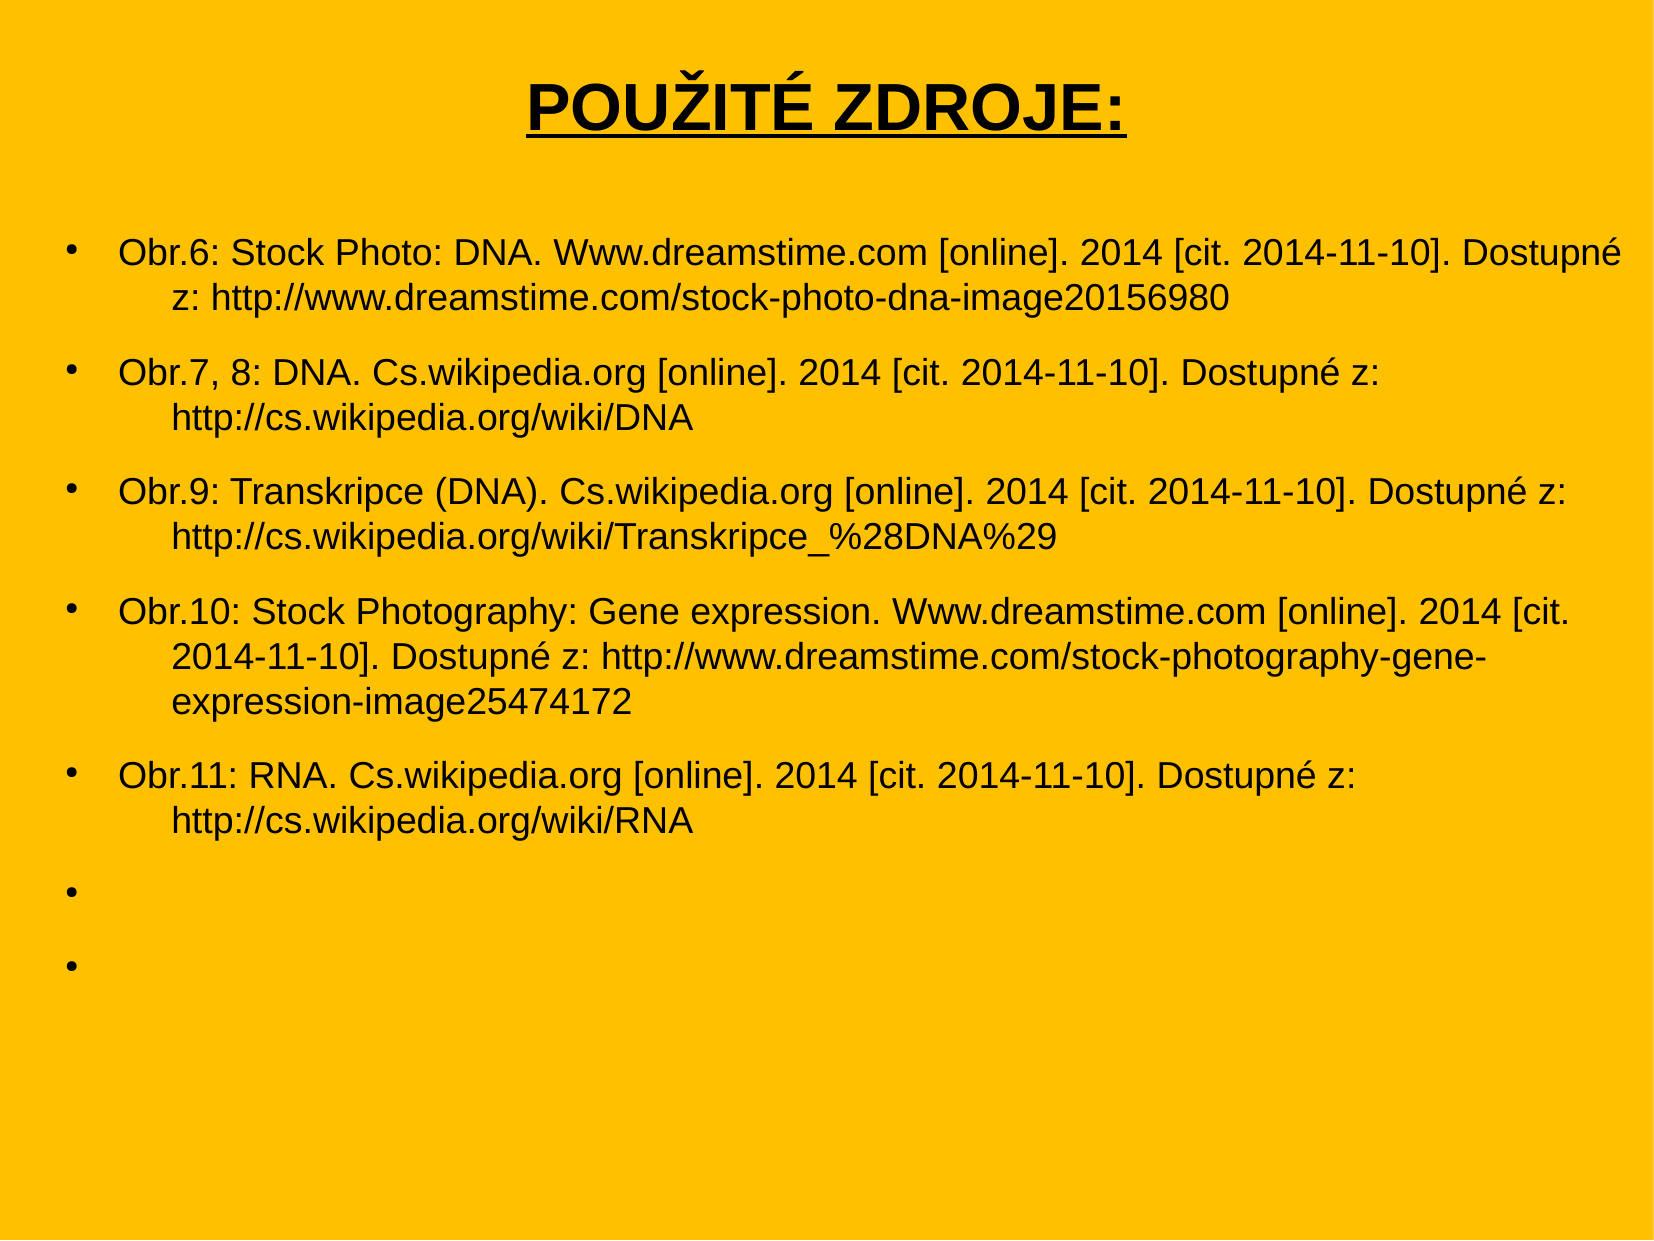

# POUŽITÉ ZDROJE:
Obr.6: Stock Photo: DNA. Www.dreamstime.com [online]. 2014 [cit. 2014-11-10]. Dostupné z: http://www.dreamstime.com/stock-photo-dna-image20156980
Obr.7, 8: DNA. Cs.wikipedia.org [online]. 2014 [cit. 2014-11-10]. Dostupné z: http://cs.wikipedia.org/wiki/DNA
Obr.9: Transkripce (DNA). Cs.wikipedia.org [online]. 2014 [cit. 2014-11-10]. Dostupné z: http://cs.wikipedia.org/wiki/Transkripce_%28DNA%29
Obr.10: Stock Photography: Gene expression. Www.dreamstime.com [online]. 2014 [cit. 2014-11-10]. Dostupné z: http://www.dreamstime.com/stock-photography-gene-expression-image25474172
Obr.11: RNA. Cs.wikipedia.org [online]. 2014 [cit. 2014-11-10]. Dostupné z: http://cs.wikipedia.org/wiki/RNA